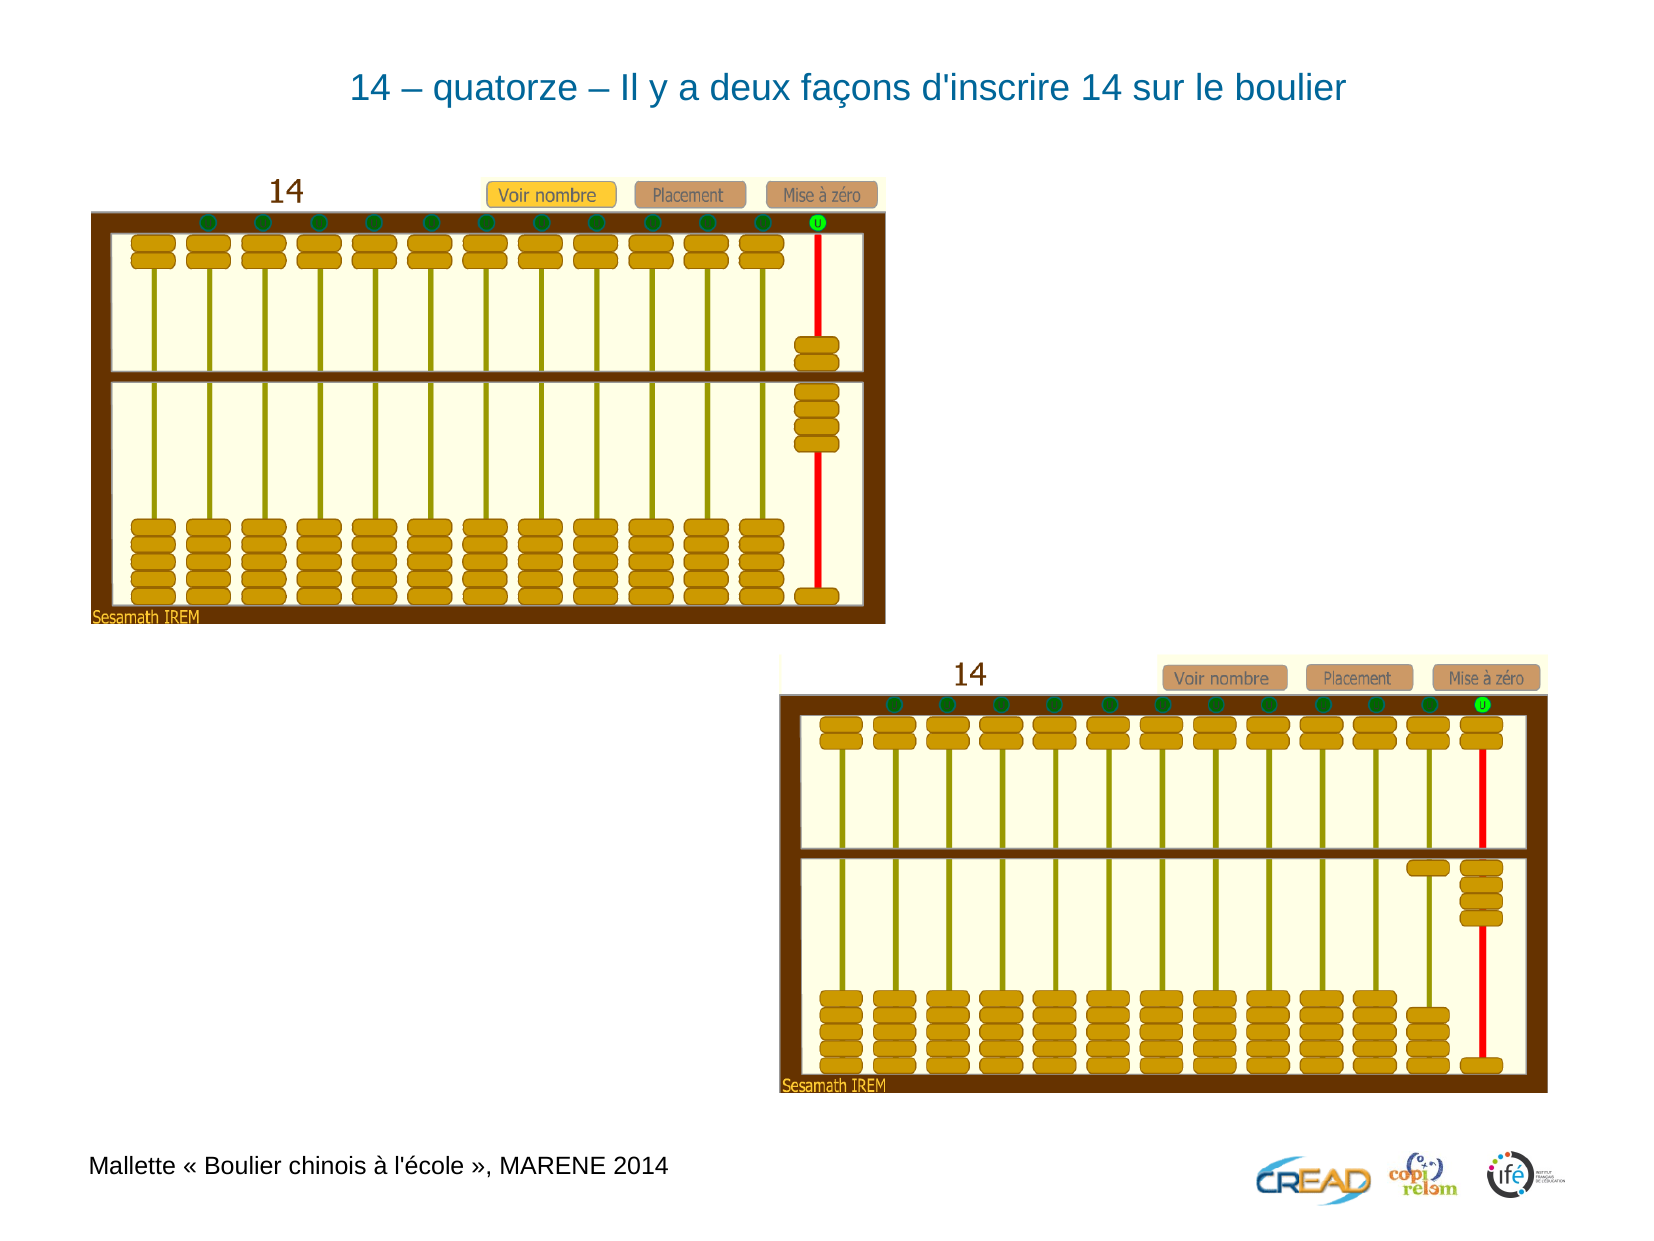

14 – quatorze – Il y a deux façons d'inscrire 14 sur le boulier